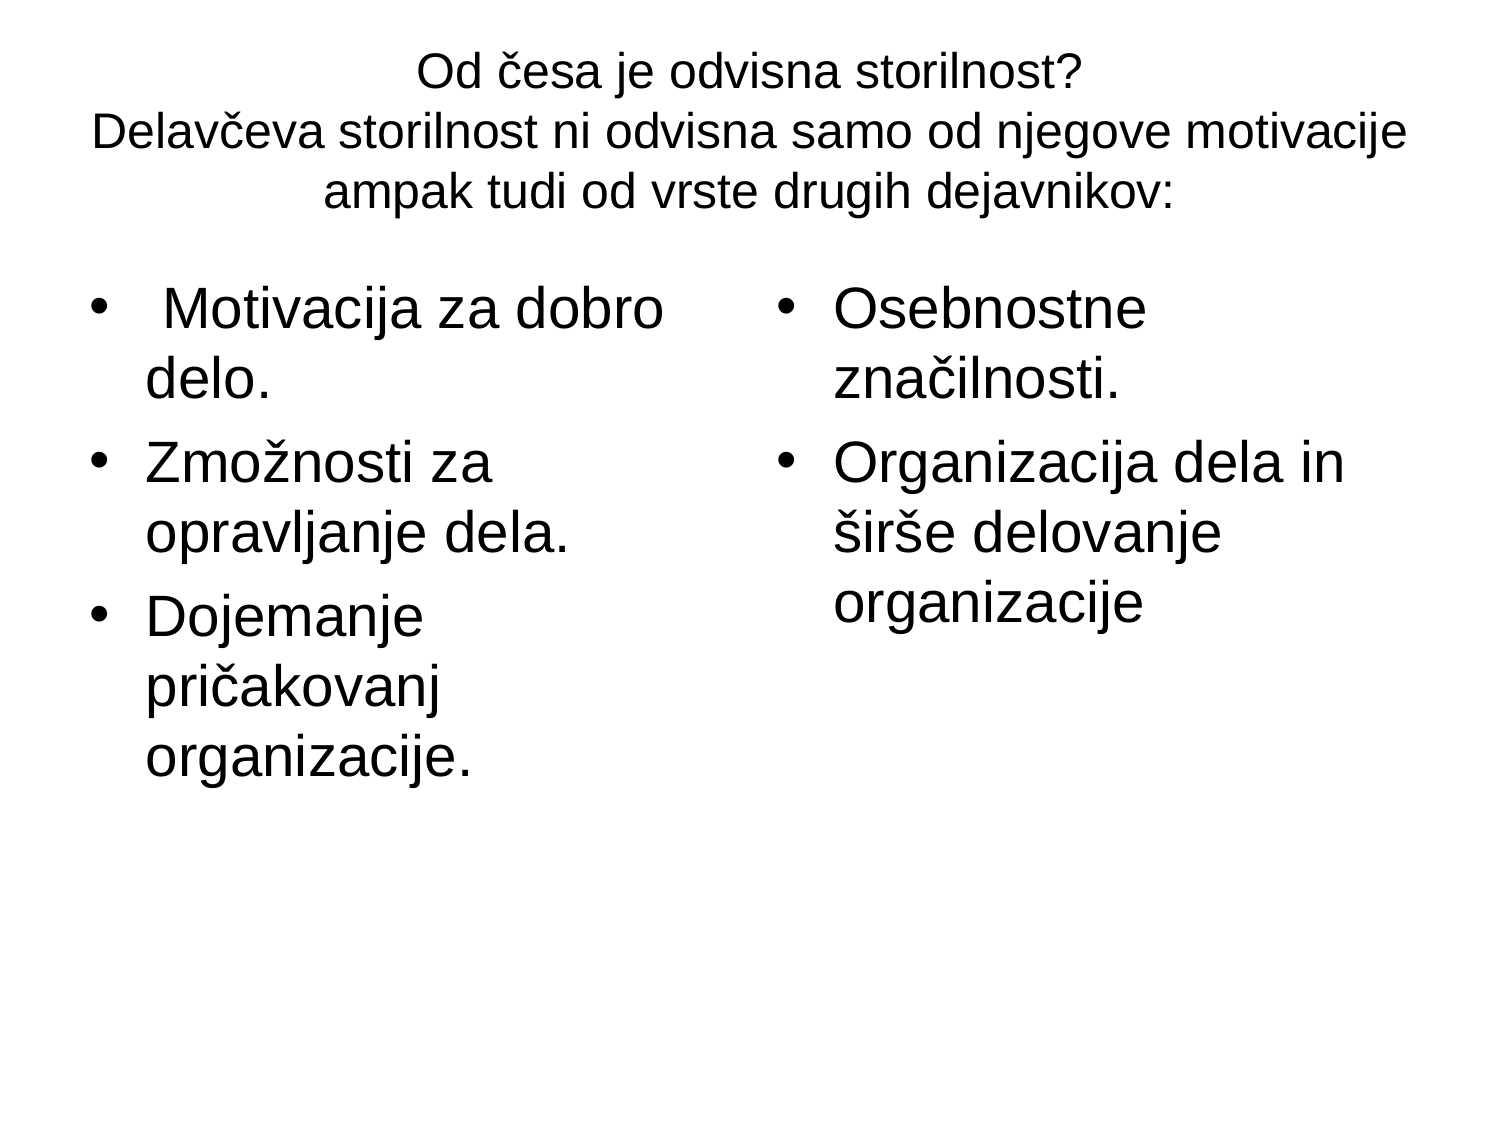

# Od česa je odvisna storilnost? Delavčeva storilnost ni odvisna samo od njegove motivacije ampak tudi od vrste drugih dejavnikov:
 Motivacija za dobro delo.
Zmožnosti za opravljanje dela.
Dojemanje pričakovanj organizacije.
Osebnostne značilnosti.
Organizacija dela in širše delovanje organizacije